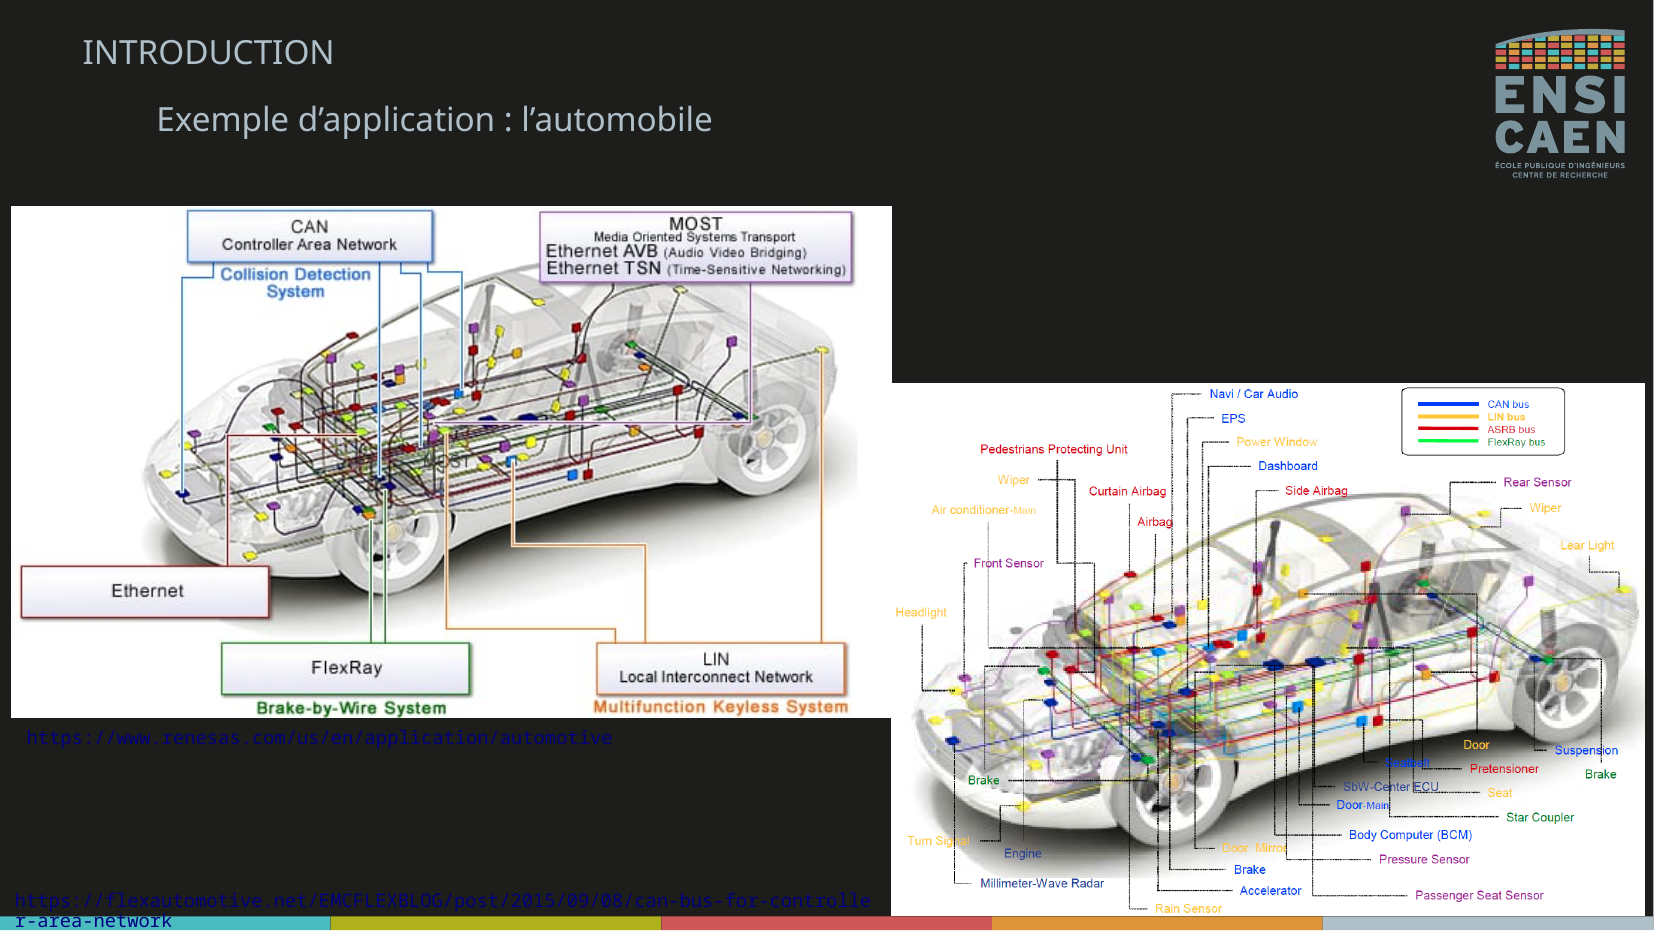

# INTRODUCTION Exemple d’application : l’automobile
https://www.renesas.com/us/en/application/automotive
https://flexautomotive.net/EMCFLEXBLOG/post/2015/09/08/can-bus-for-controller-area-network